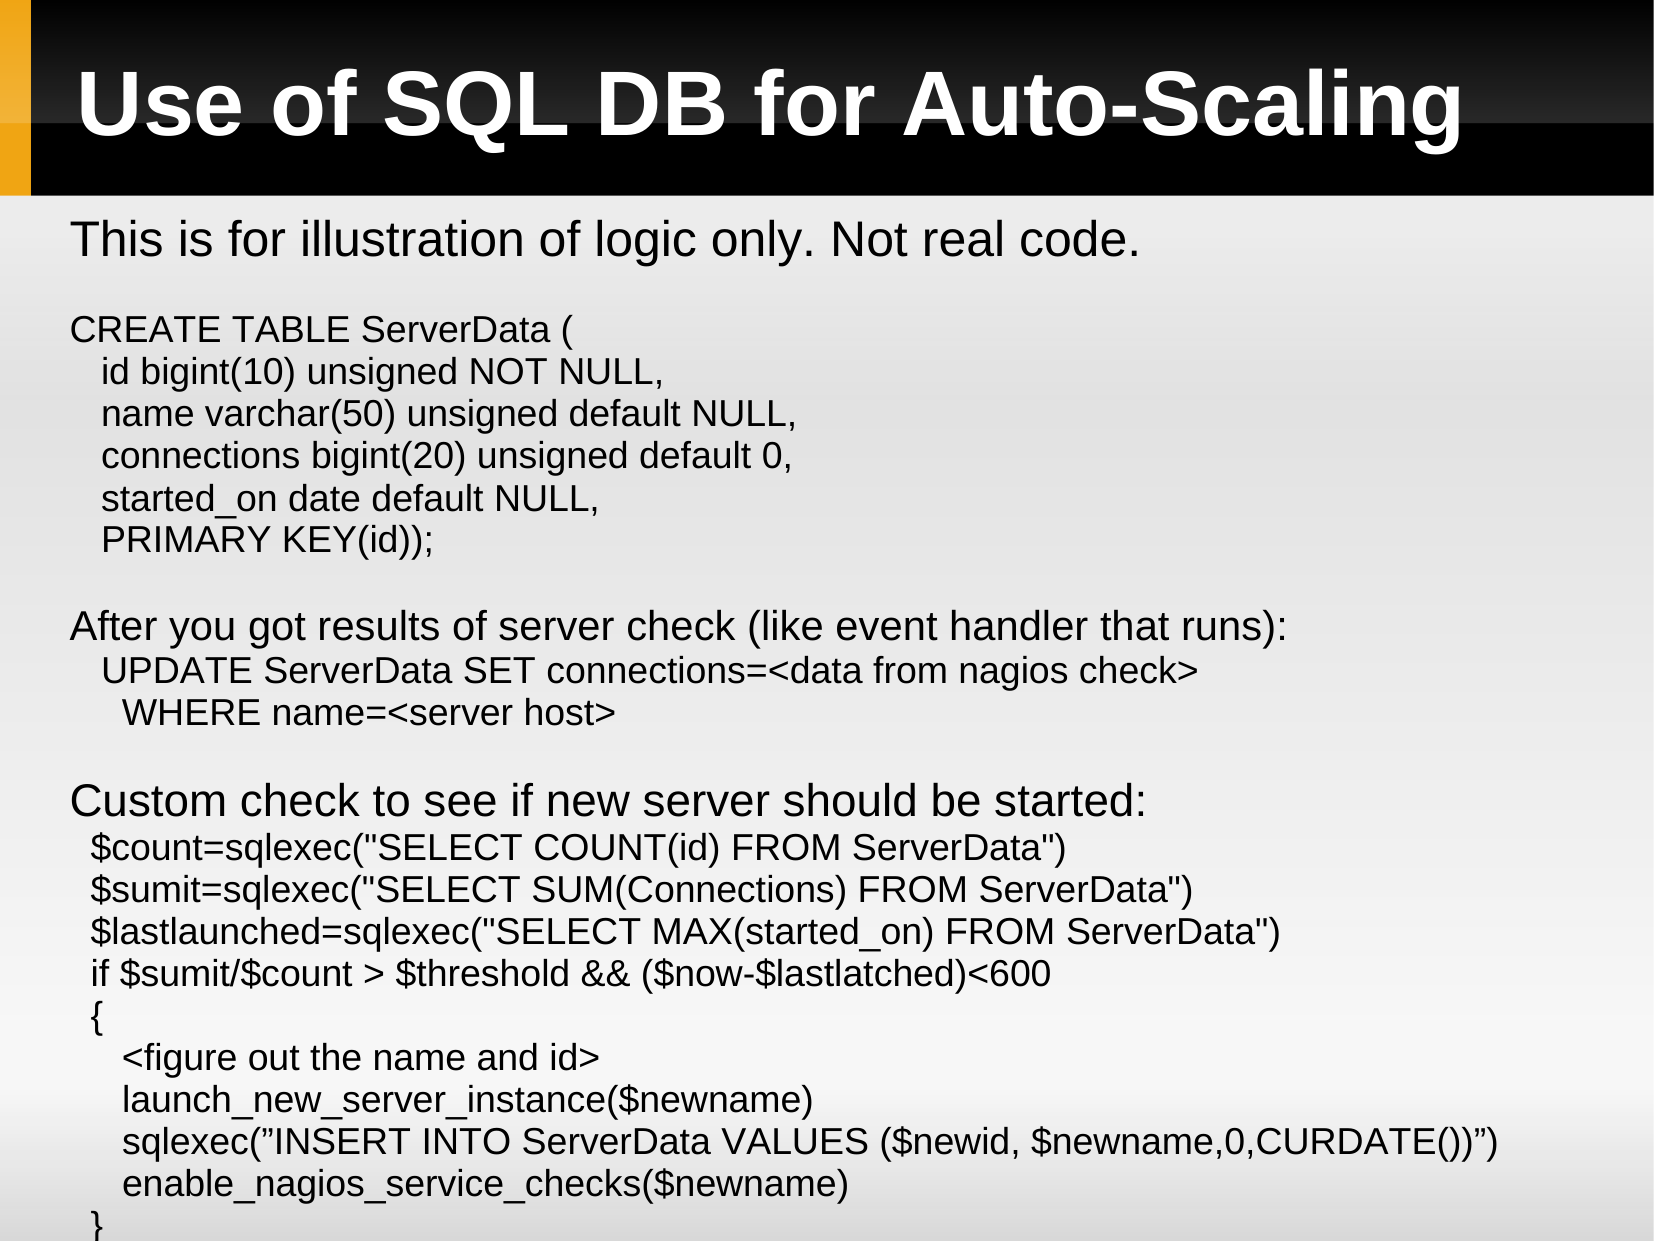

# Use of SQL DB for Auto-Scaling
This is for illustration of logic only. Not real code.
CREATE TABLE ServerData (
 id bigint(10) unsigned NOT NULL,
 name varchar(50) unsigned default NULL,
 connections bigint(20) unsigned default 0,
 started_on date default NULL,
 PRIMARY KEY(id));
After you got results of server check (like event handler that runs):
 UPDATE ServerData SET connections=<data from nagios check>
 WHERE name=<server host>
Custom check to see if new server should be started:
 $count=sqlexec("SELECT COUNT(id) FROM ServerData")
 $sumit=sqlexec("SELECT SUM(Connections) FROM ServerData")
 $lastlaunched=sqlexec("SELECT MAX(started_on) FROM ServerData")
 if $sumit/$count > $threshold && ($now-$lastlatched)<600
 {
 <figure out the name and id>
 launch_new_server_instance($newname)
 sqlexec(”INSERT INTO ServerData VALUES ($newid, $newname,0,CURDATE())”)
 enable_nagios_service_checks($newname)
 }